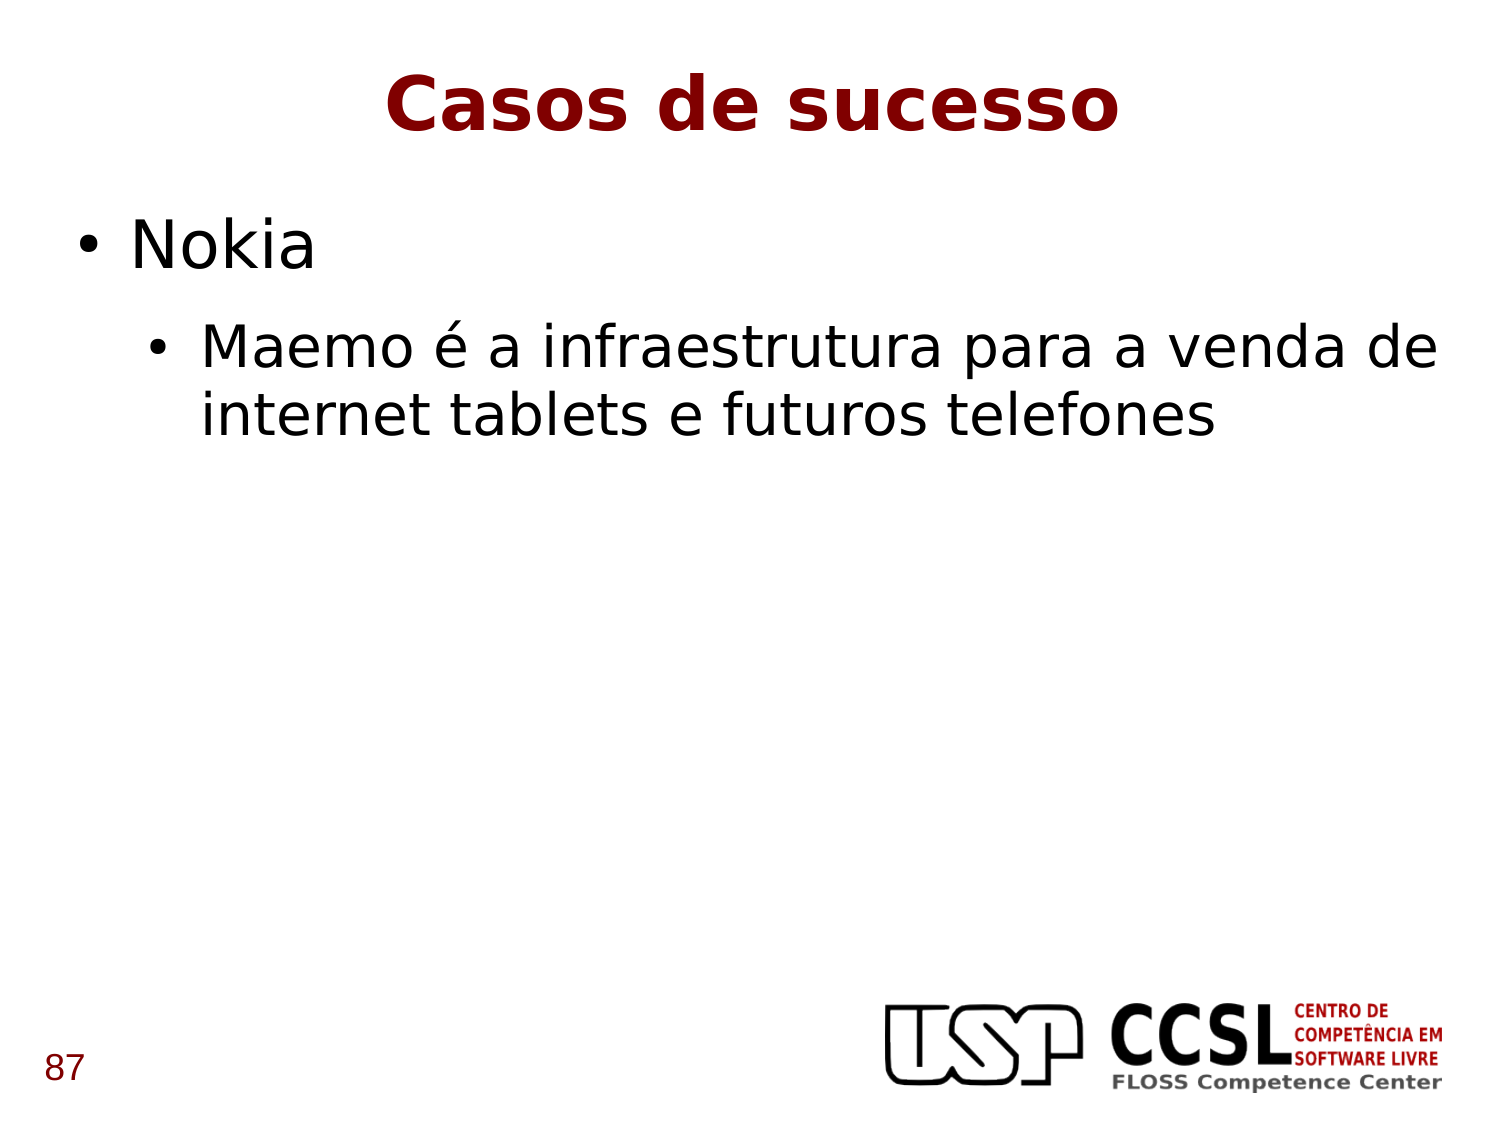

# Casos de sucesso
Nokia
Maemo é a infraestrutura para a venda de
internet tablets e futuros telefones